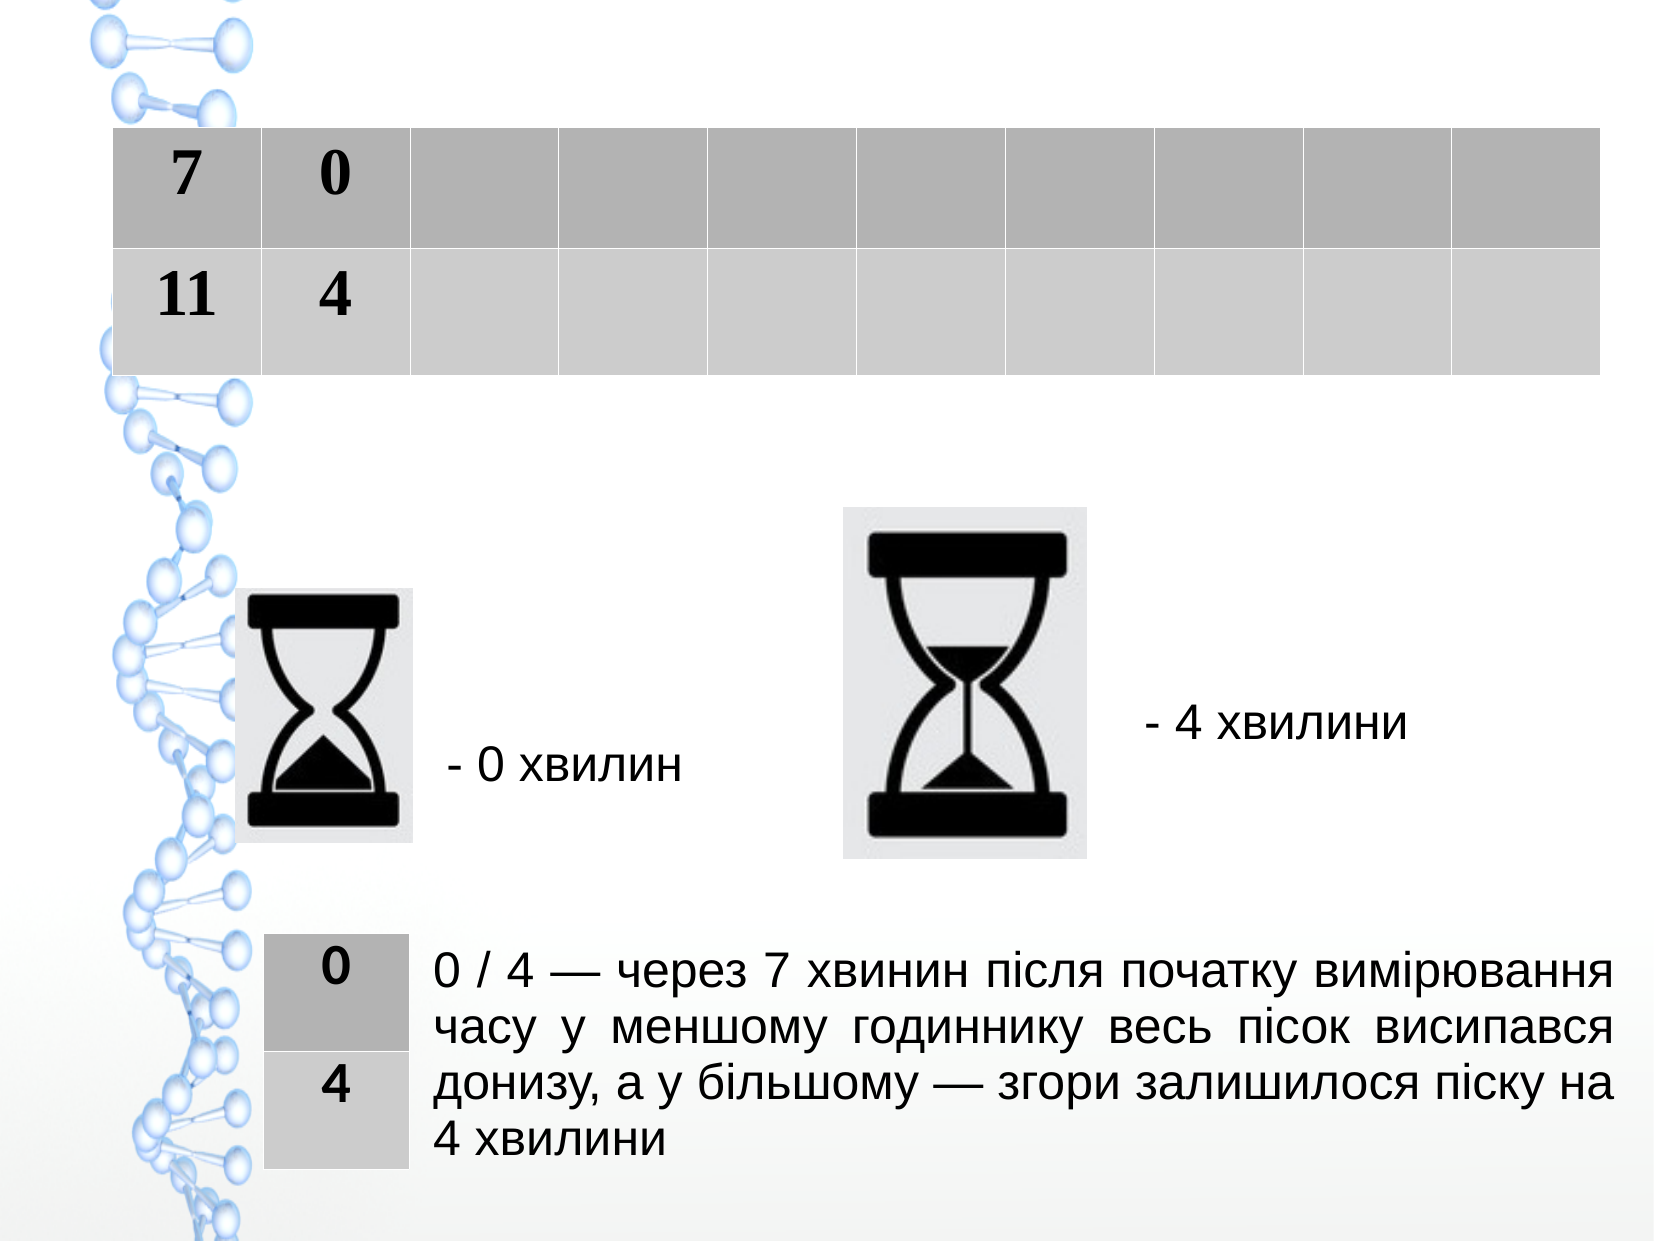

| 7 | 0 | | | | | | | | |
| --- | --- | --- | --- | --- | --- | --- | --- | --- | --- |
| 11 | 4 | | | | | | | | |
- 4 хвилини
- 0 хвилин
| 0 |
| --- |
| 4 |
0 / 4 — через 7 хвинин після початку вимірювання часу у меншому годиннику весь пісок висипався донизу, а у більшому — згори залишилося піску на 4 хвилини